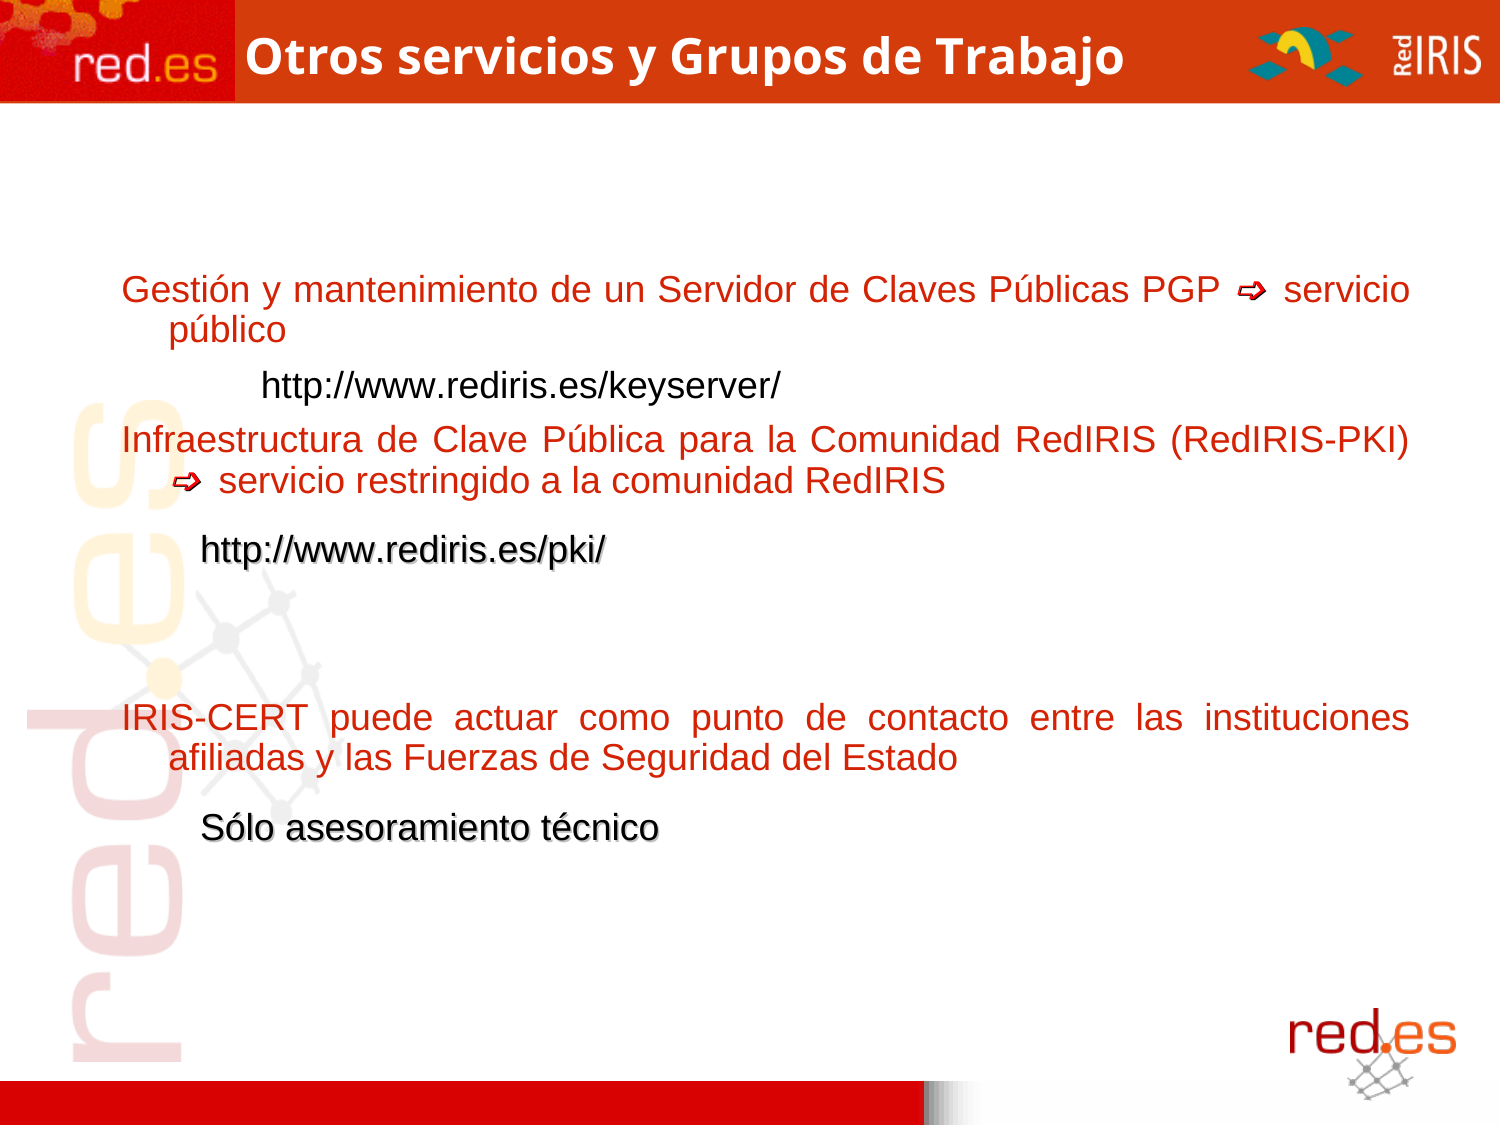

# Otros servicios y Grupos de Trabajo
Gestión y mantenimiento de un Servidor de Claves Públicas PGP servicio público
http://www.rediris.es/keyserver/
Infraestructura de Clave Pública para la Comunidad RedIRIS (RedIRIS-PKI) servicio restringido a la comunidad RedIRIS
http://www.rediris.es/pki/
IRIS-CERT puede actuar como punto de contacto entre las instituciones afiliadas y las Fuerzas de Seguridad del Estado
Sólo asesoramiento técnico